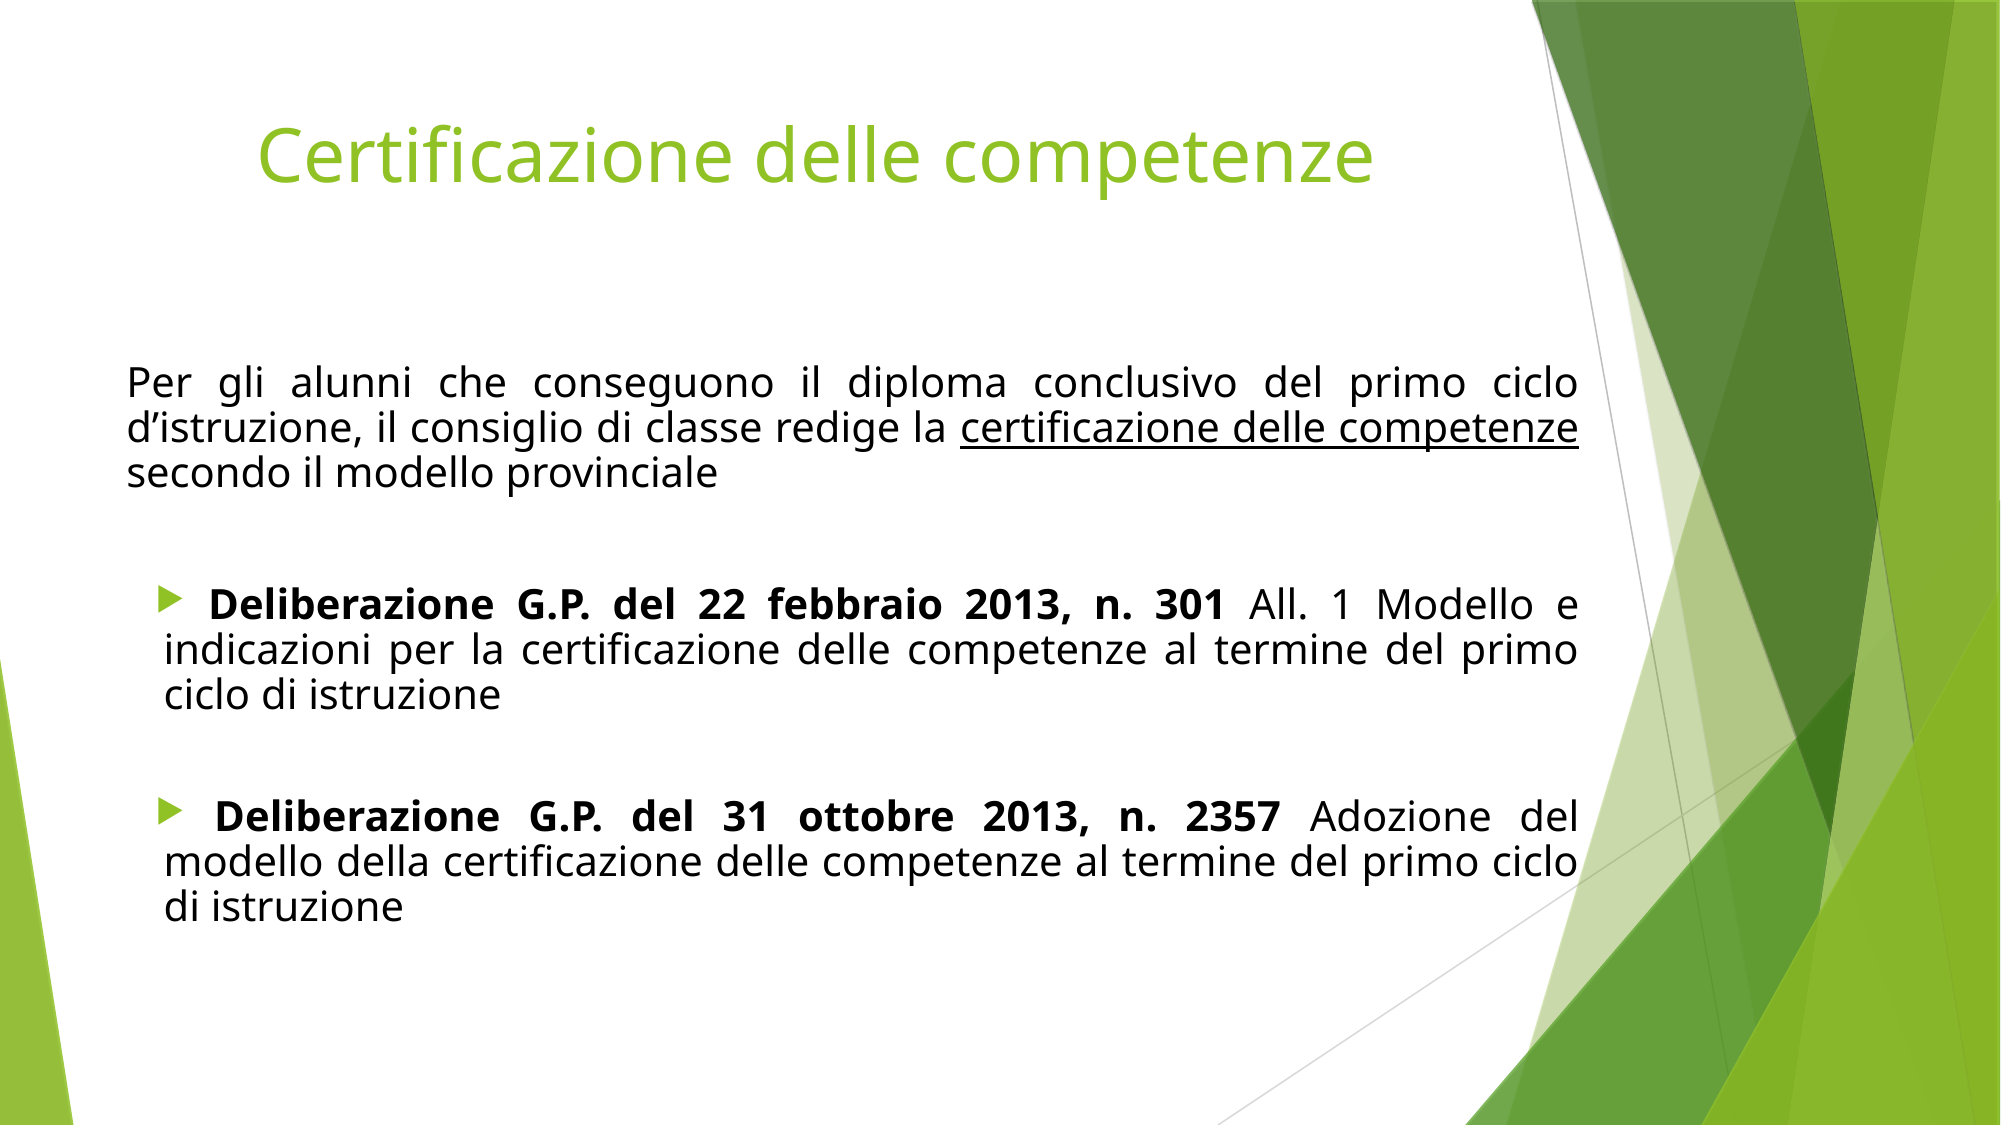

# Certificazione delle competenze
Per gli alunni che conseguono il diploma conclusivo del primo ciclo d’istruzione, il consiglio di classe redige la certificazione delle competenze secondo il modello provinciale
 Deliberazione G.P. del 22 febbraio 2013, n. 301 All. 1 Modello e indicazioni per la certificazione delle competenze al termine del primo ciclo di istruzione
 Deliberazione G.P. del 31 ottobre 2013, n. 2357 Adozione del modello della certificazione delle competenze al termine del primo ciclo di istruzione